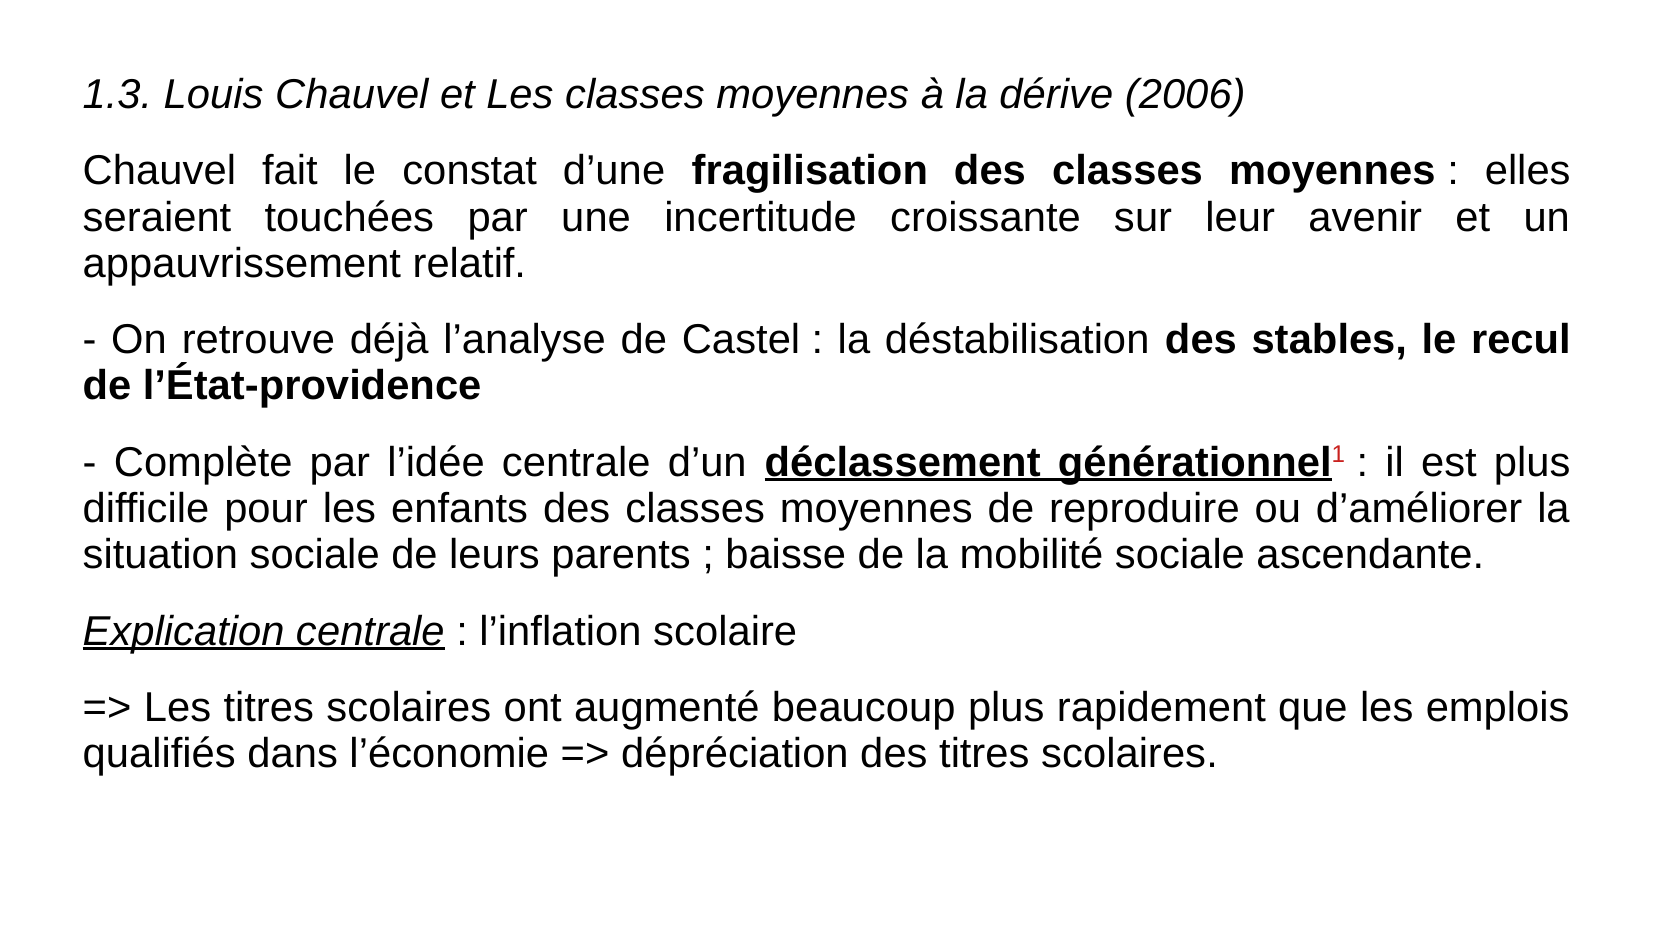

# 1.3. Louis Chauvel et Les classes moyennes à la dérive (2006)
Chauvel fait le constat d’une fragilisation des classes moyennes : elles seraient touchées par une incertitude croissante sur leur avenir et un appauvrissement relatif.
- On retrouve déjà l’analyse de Castel : la déstabilisation des stables, le recul de l’État-providence
- Complète par l’idée centrale d’un déclassement générationnel1 : il est plus difficile pour les enfants des classes moyennes de reproduire ou d’améliorer la situation sociale de leurs parents ; baisse de la mobilité sociale ascendante.
Explication centrale : l’inflation scolaire
=> Les titres scolaires ont augmenté beaucoup plus rapidement que les emplois qualifiés dans l’économie => dépréciation des titres scolaires.